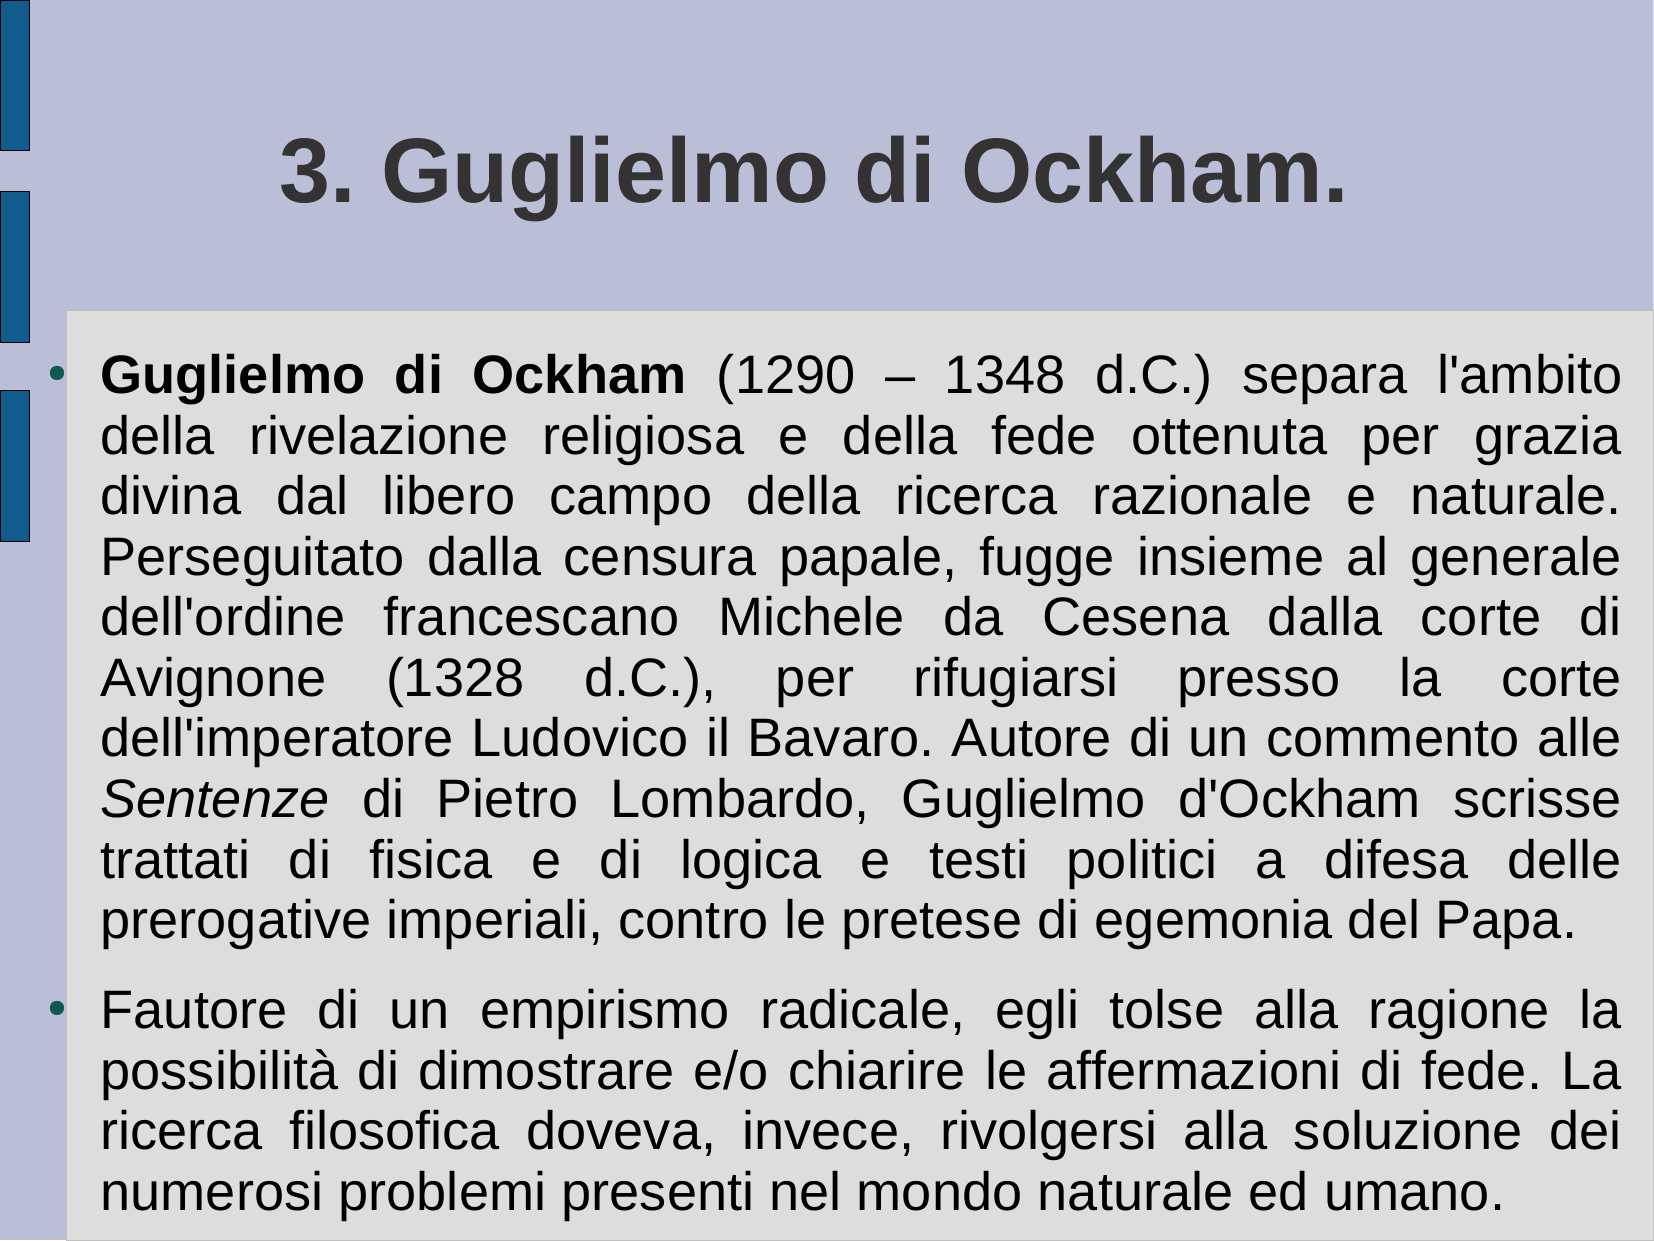

# 3. Guglielmo di Ockham.
Guglielmo di Ockham (1290 – 1348 d.C.) separa l'ambito della rivelazione religiosa e della fede ottenuta per grazia divina dal libero campo della ricerca razionale e naturale. Perseguitato dalla censura papale, fugge insieme al generale dell'ordine francescano Michele da Cesena dalla corte di Avignone (1328 d.C.), per rifugiarsi presso la corte dell'imperatore Ludovico il Bavaro. Autore di un commento alle Sentenze di Pietro Lombardo, Guglielmo d'Ockham scrisse trattati di fisica e di logica e testi politici a difesa delle prerogative imperiali, contro le pretese di egemonia del Papa.
Fautore di un empirismo radicale, egli tolse alla ragione la possibilità di dimostrare e/o chiarire le affermazioni di fede. La ricerca filosofica doveva, invece, rivolgersi alla soluzione dei numerosi problemi presenti nel mondo naturale ed umano.